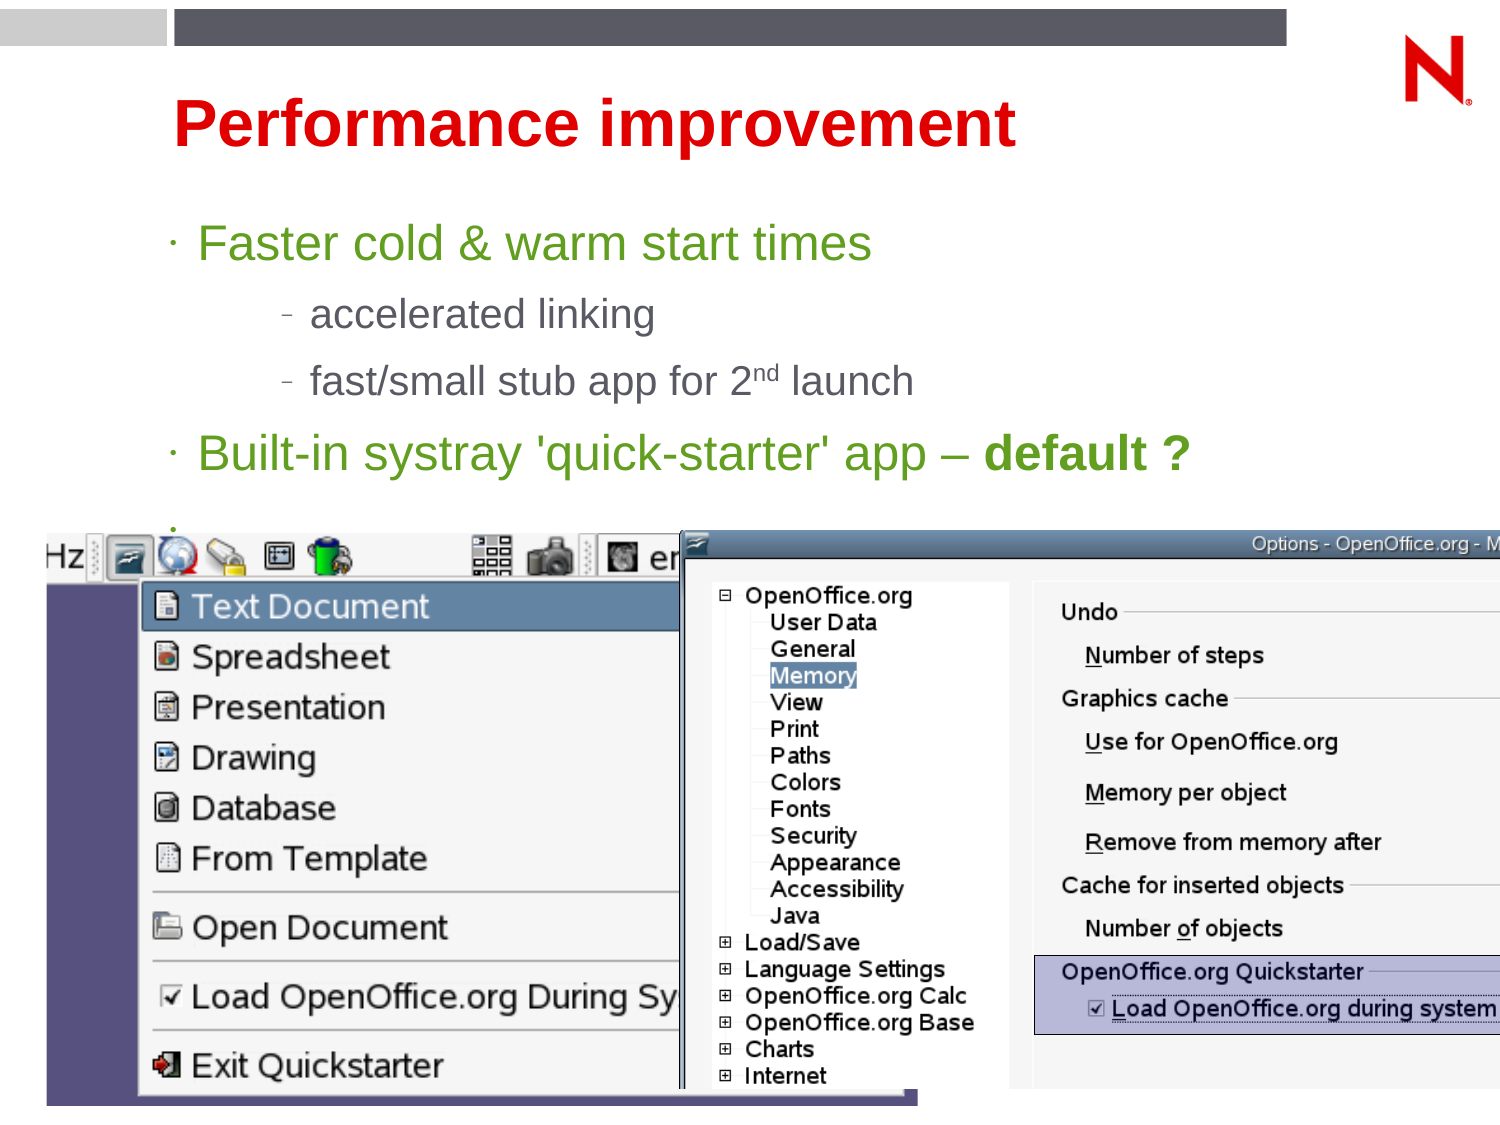

# Performance improvement
Faster cold & warm start times
accelerated linking
fast/small stub app for 2nd launch
Built-in systray 'quick-starter' app – default ?